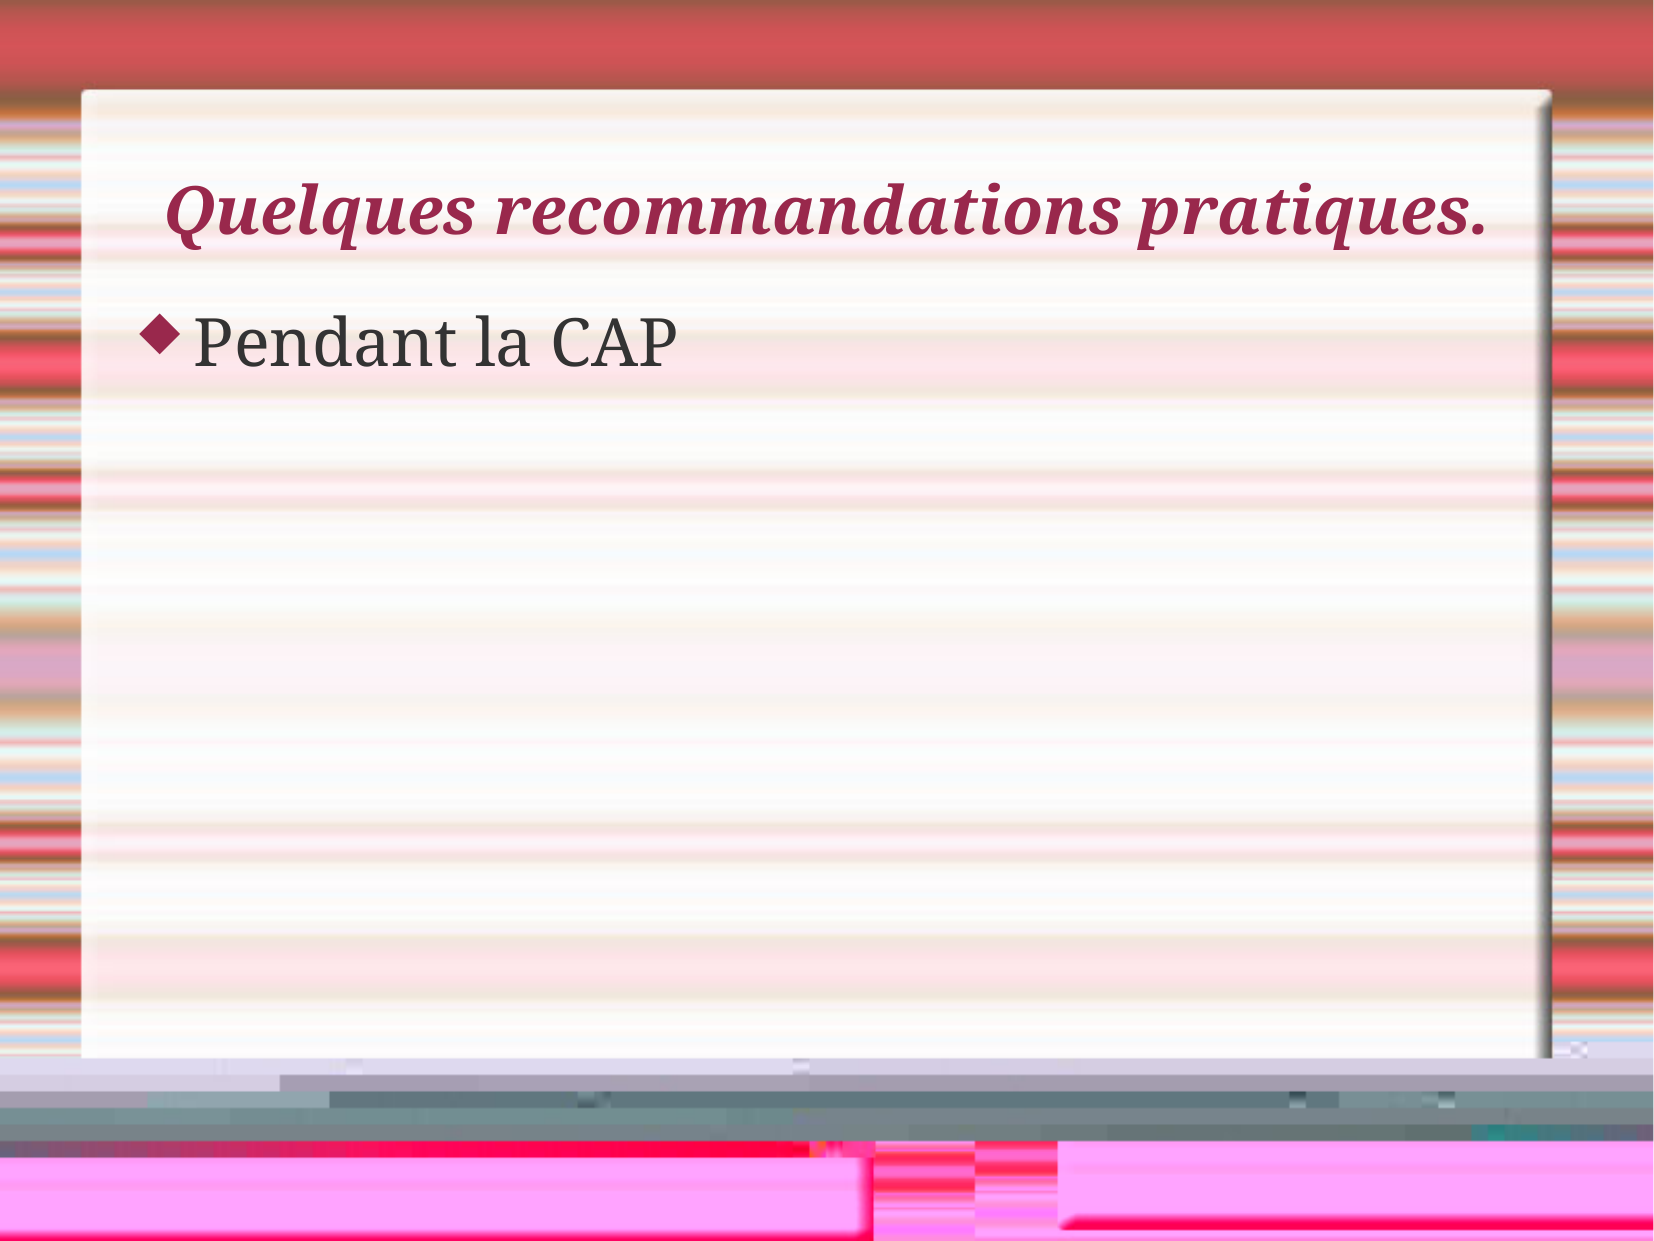

# Quelques recommandations pratiques.
Pendant la CAP